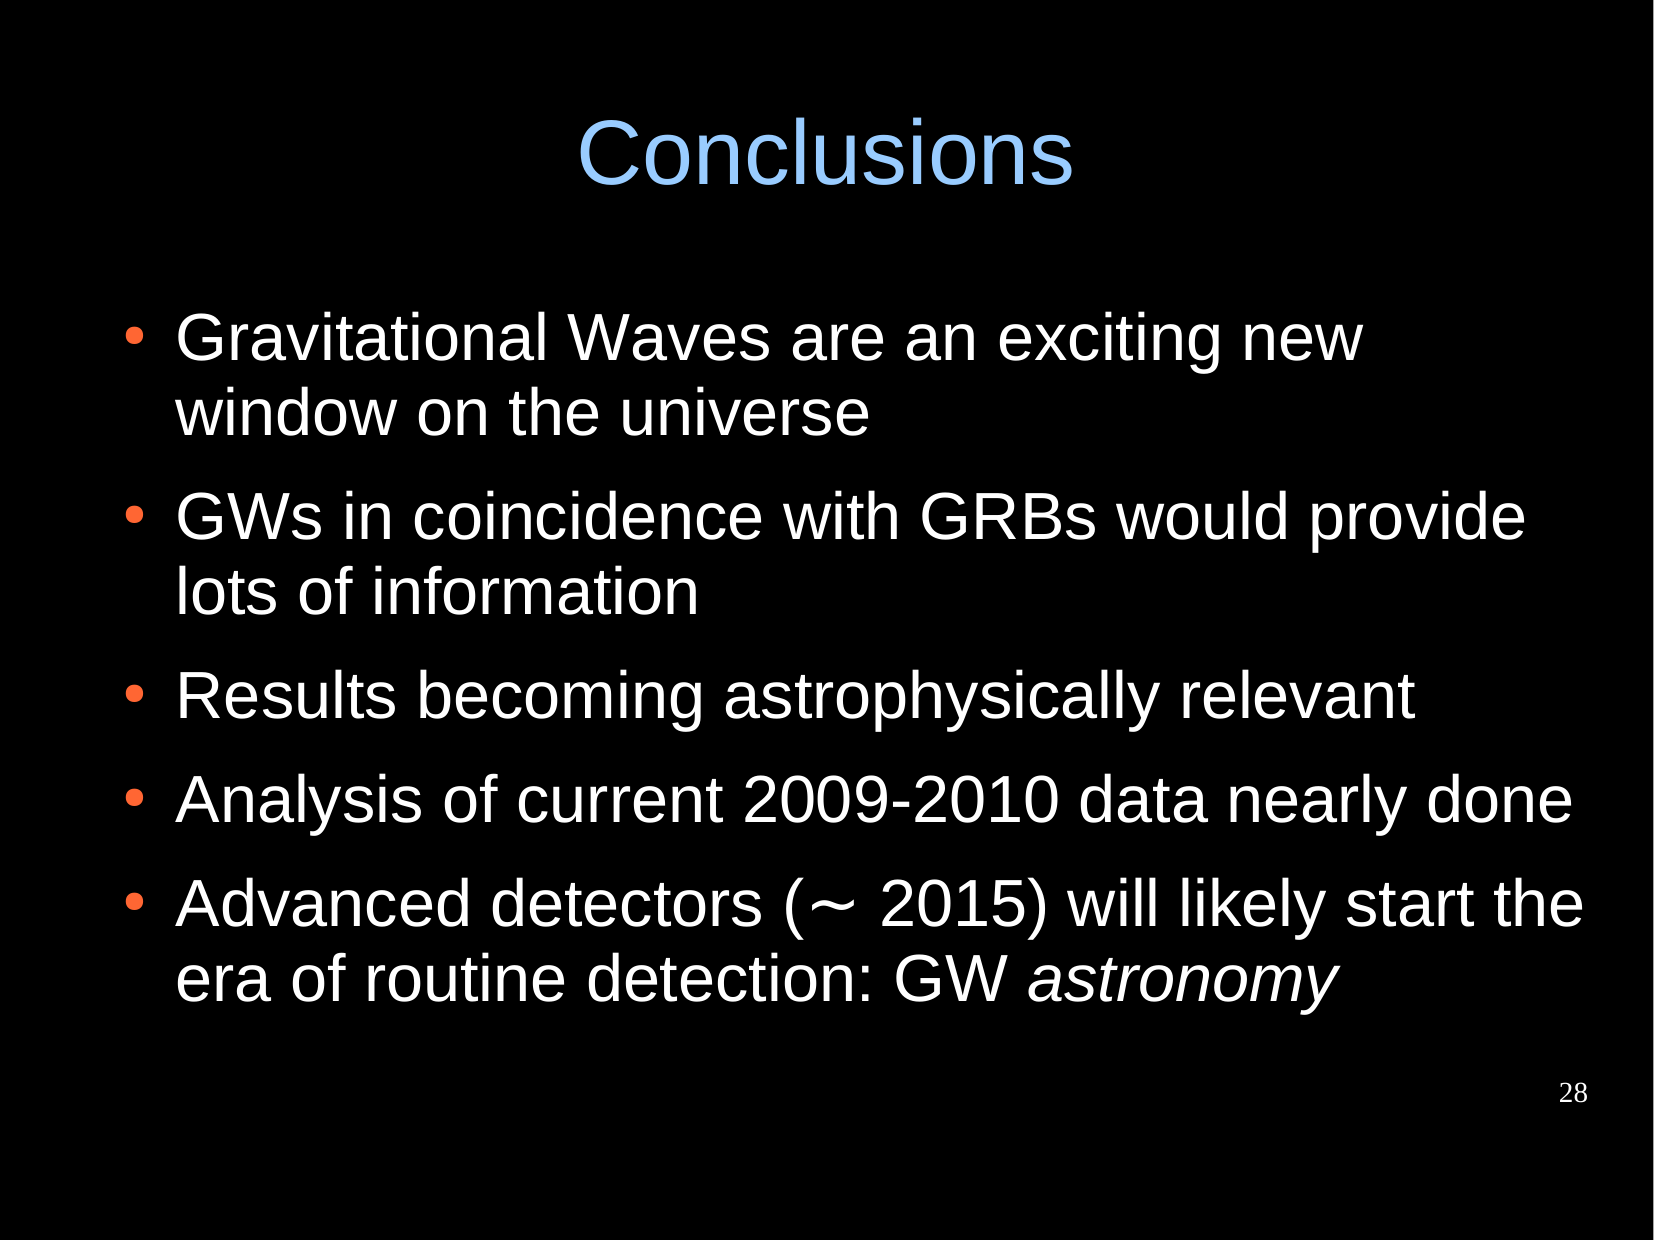

# Conclusions
Gravitational Waves are an exciting new window on the universe
GWs in coincidence with GRBs would provide lots of information
Results becoming astrophysically relevant
Analysis of current 2009-2010 data nearly done
Advanced detectors (∼ 2015) will likely start the era of routine detection: GW astronomy
28